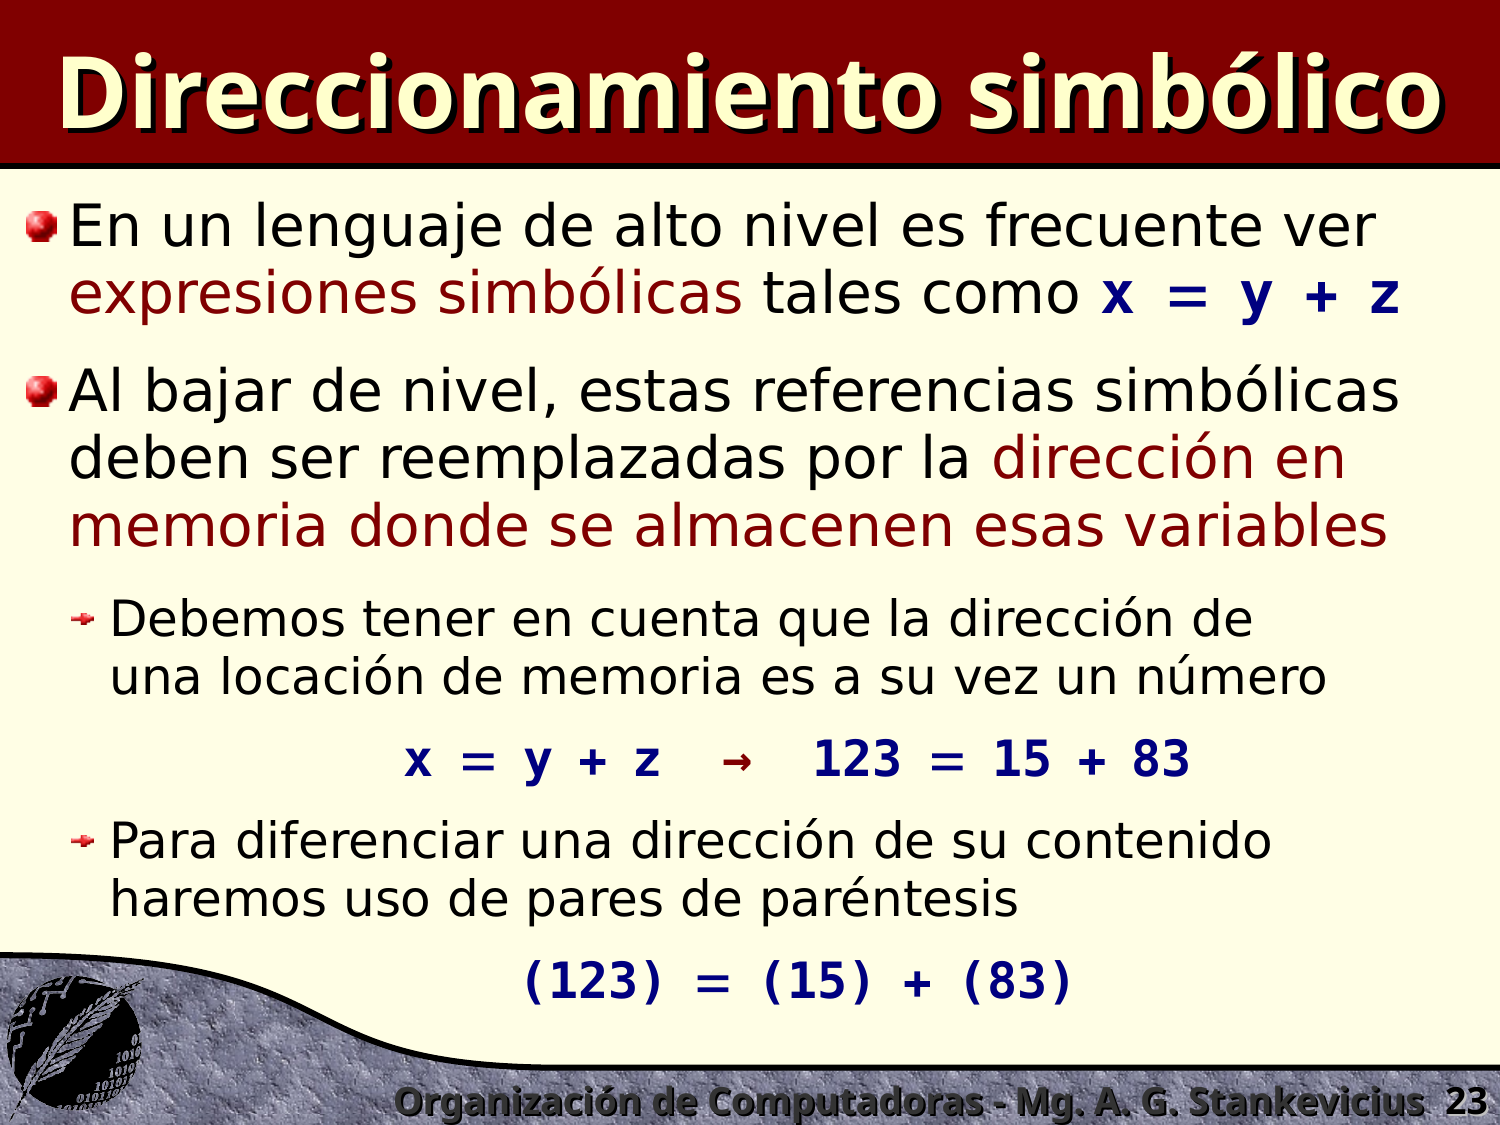

# Direccionamiento simbólico
En un lenguaje de alto nivel es frecuente ver expresiones simbólicas tales como x = y + z
Al bajar de nivel, estas referencias simbólicas deben ser reemplazadas por la dirección en memoria donde se almacenen esas variables
Debemos tener en cuenta que la dirección de
una locación de memoria es a su vez un número
x = y + z → 123 = 15 + 83
Para diferenciar una dirección de su contenido haremos uso de pares de paréntesis
(123) = (15) + (83)
23